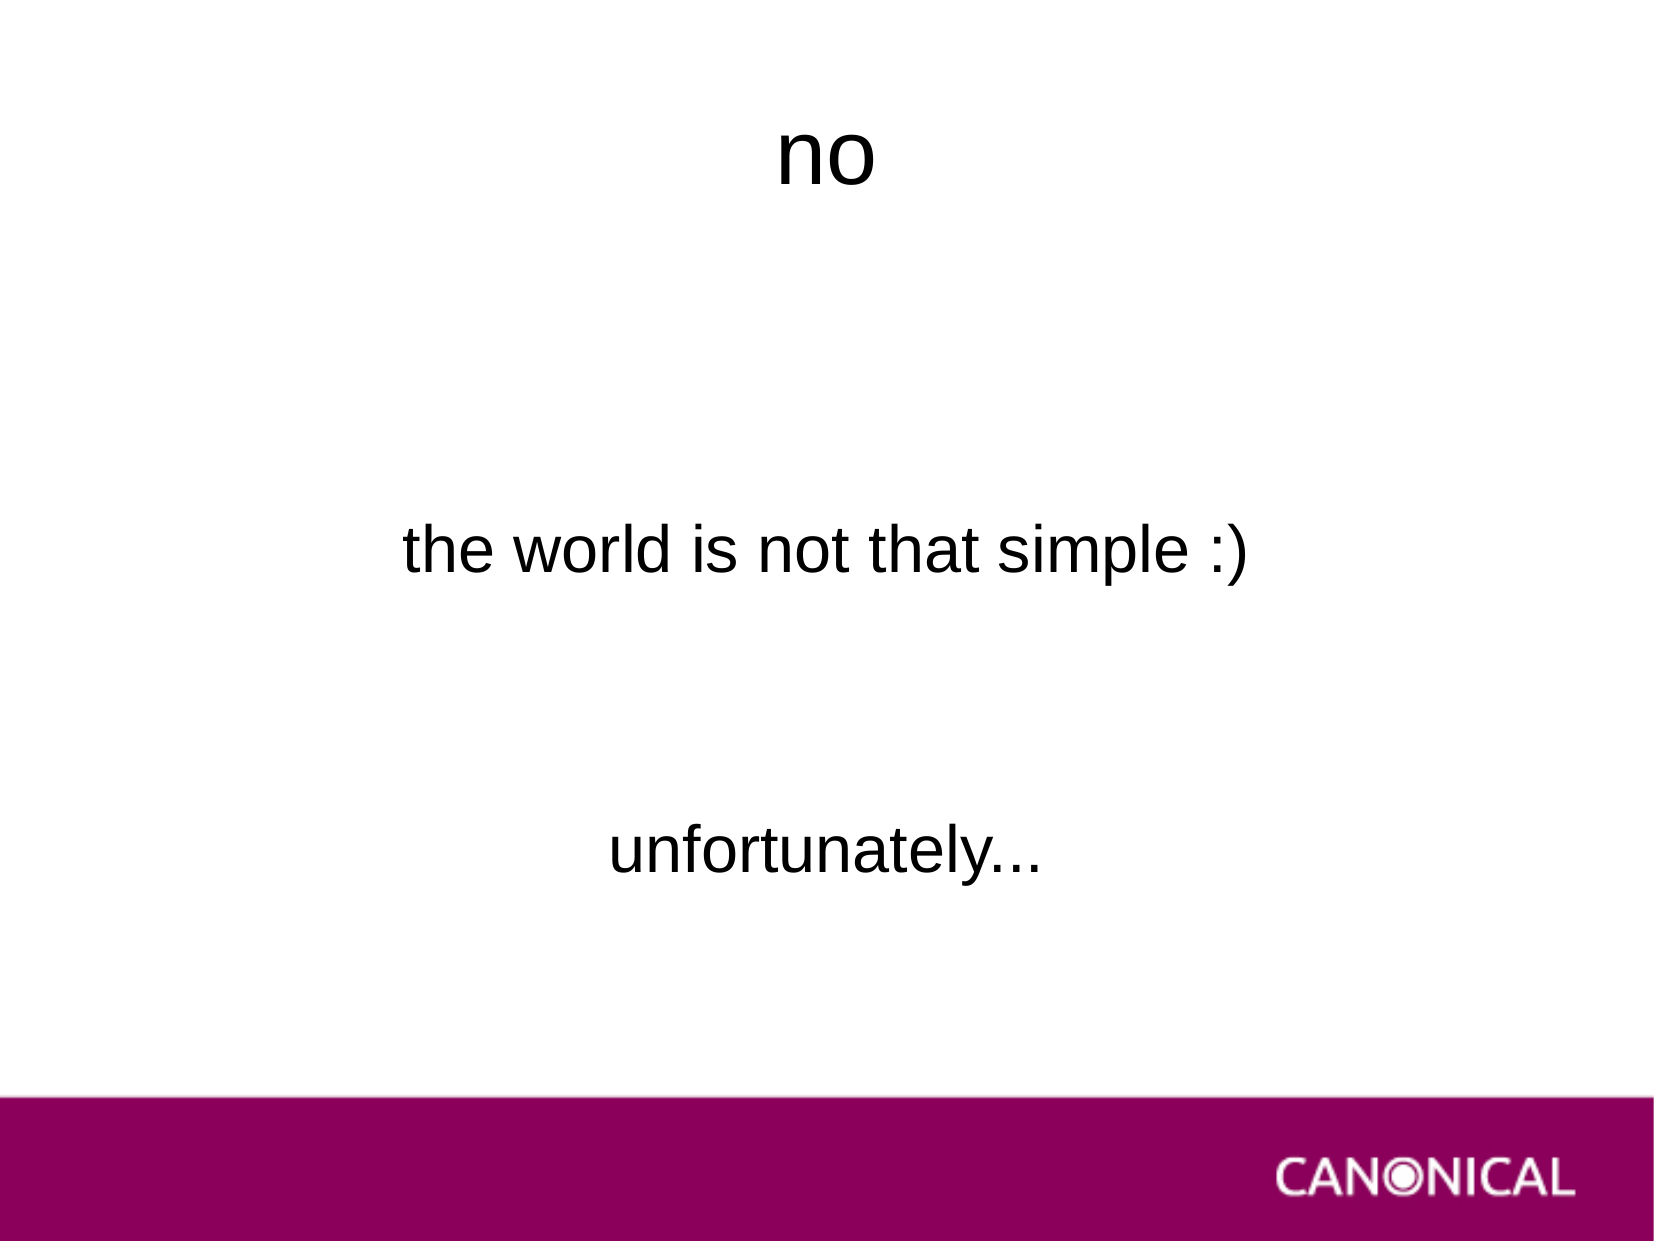

# no
the world is not that simple :)
unfortunately...